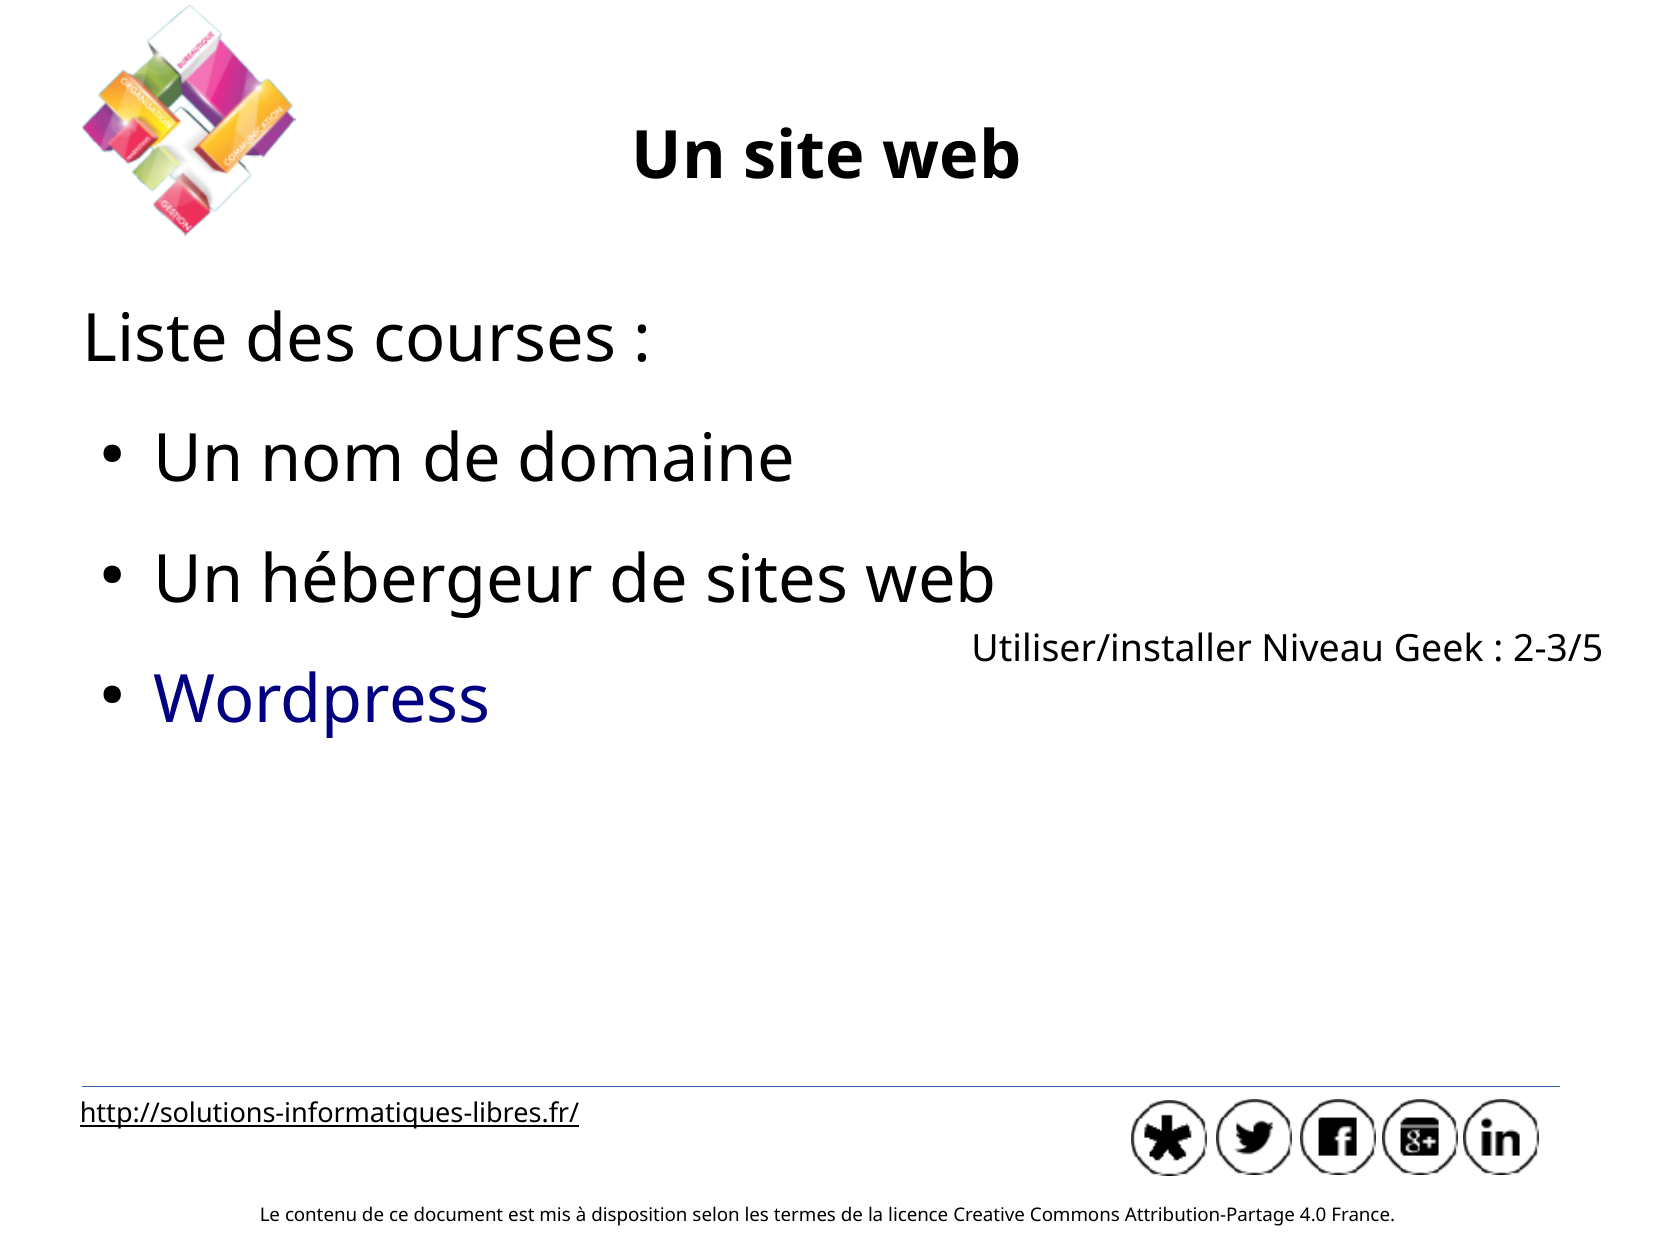

# Un site web
Liste des courses :
Un nom de domaine
Un hébergeur de sites web
Wordpress
Utiliser/installer Niveau Geek : 2-3/5